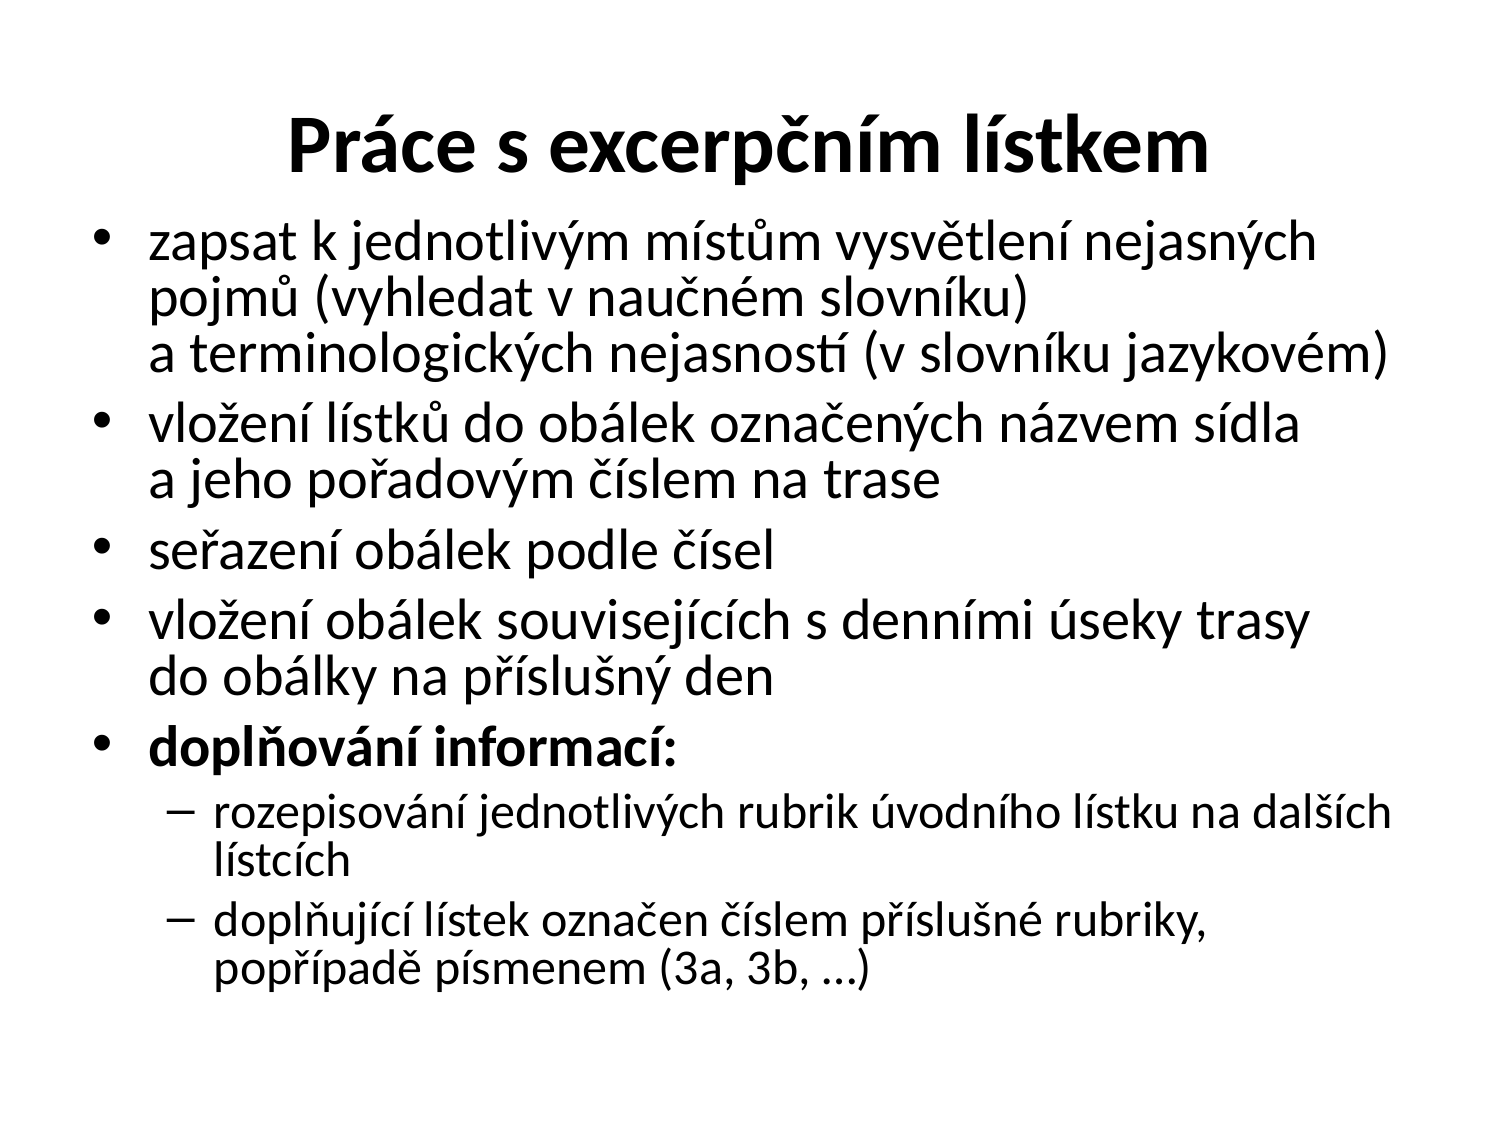

# Práce s excerpčním lístkem
zapsat k jednotlivým místům vysvětlení nejasných pojmů (vyhledat v naučném slovníku)
a terminologických nejasností (v slovníku jazykovém)
vložení lístků do obálek označených názvem sídla
a jeho pořadovým číslem na trase
seřazení obálek podle čísel
vložení obálek souvisejících s denními úseky trasy
do obálky na příslušný den
doplňování informací:
rozepisování jednotlivých rubrik úvodního lístku na dalších lístcích
doplňující lístek označen číslem příslušné rubriky, popřípadě písmenem (3a, 3b, …)